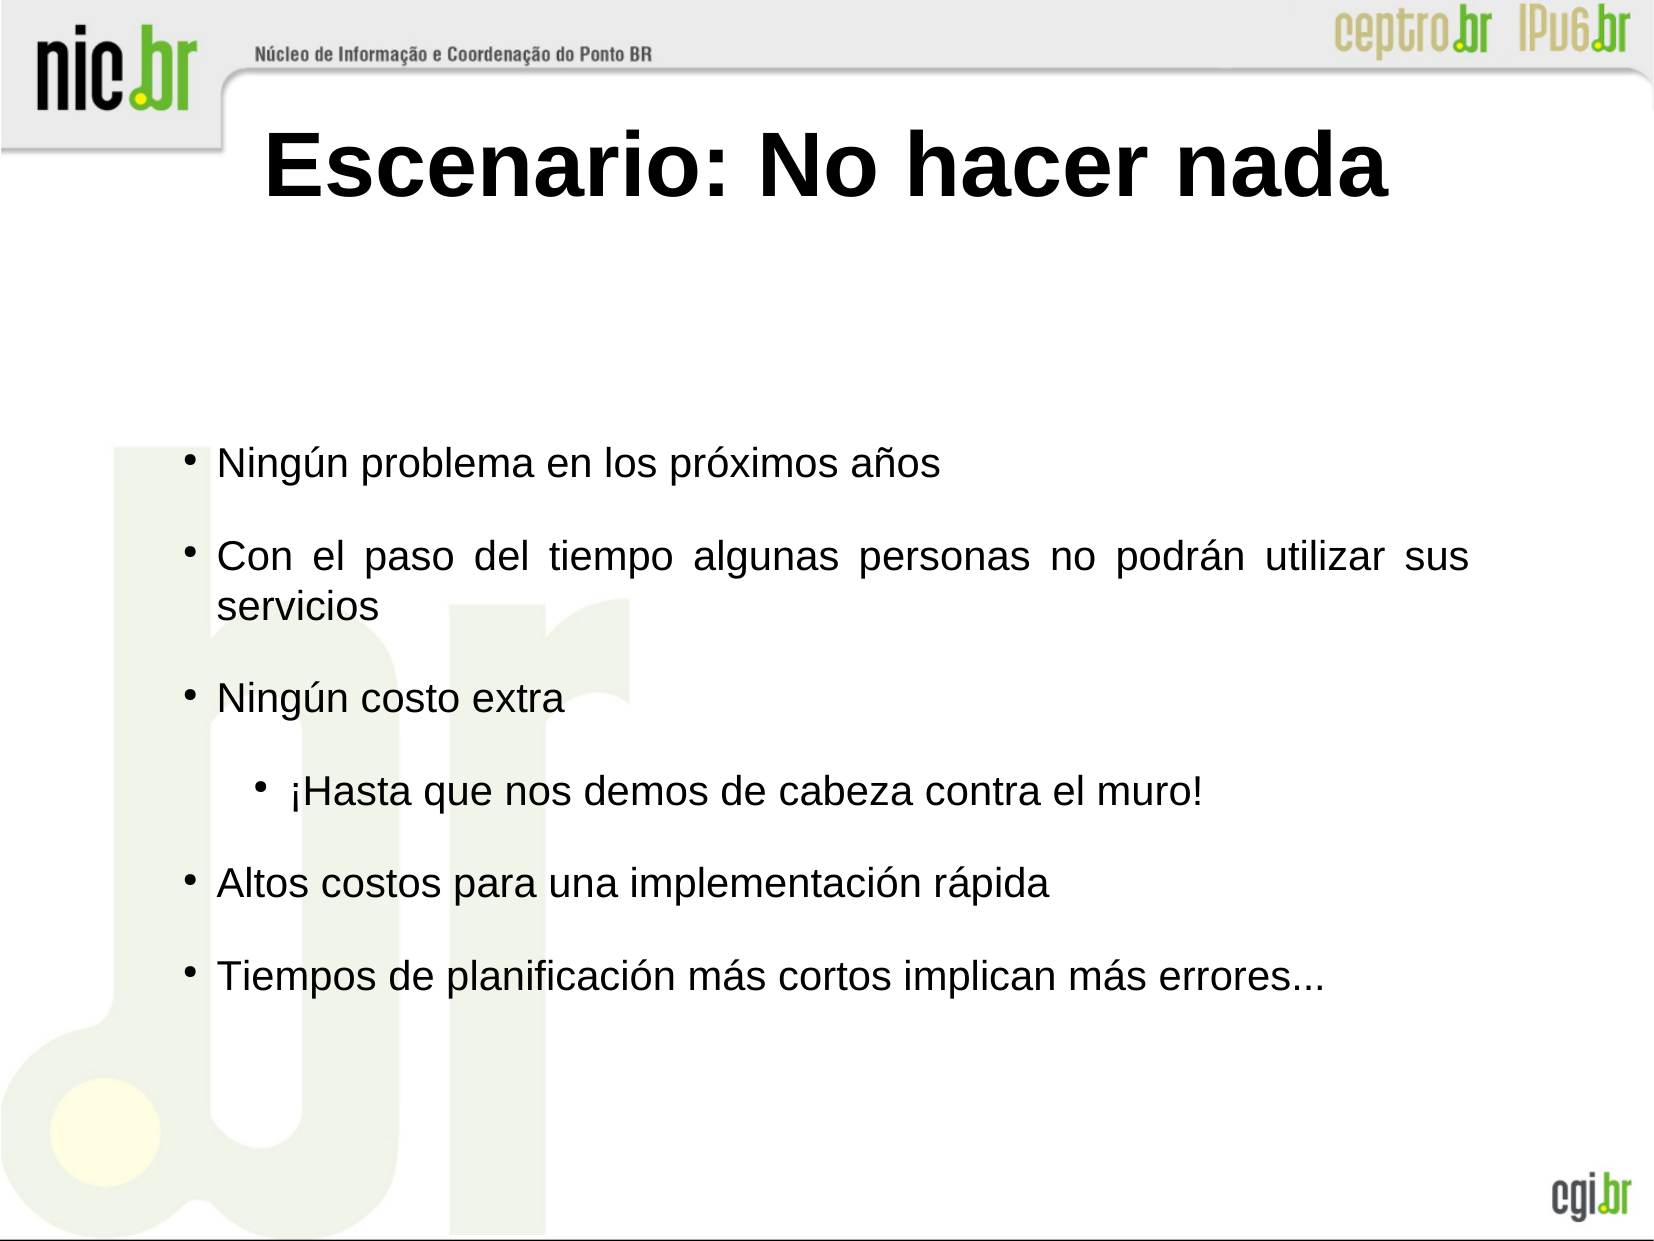

Escenario: No hacer nada
Ningún problema en los próximos años
Con el paso del tiempo algunas personas no podrán utilizar sus servicios
Ningún costo extra
¡Hasta que nos demos de cabeza contra el muro!
Altos costos para una implementación rápida
Tiempos de planificación más cortos implican más errores...